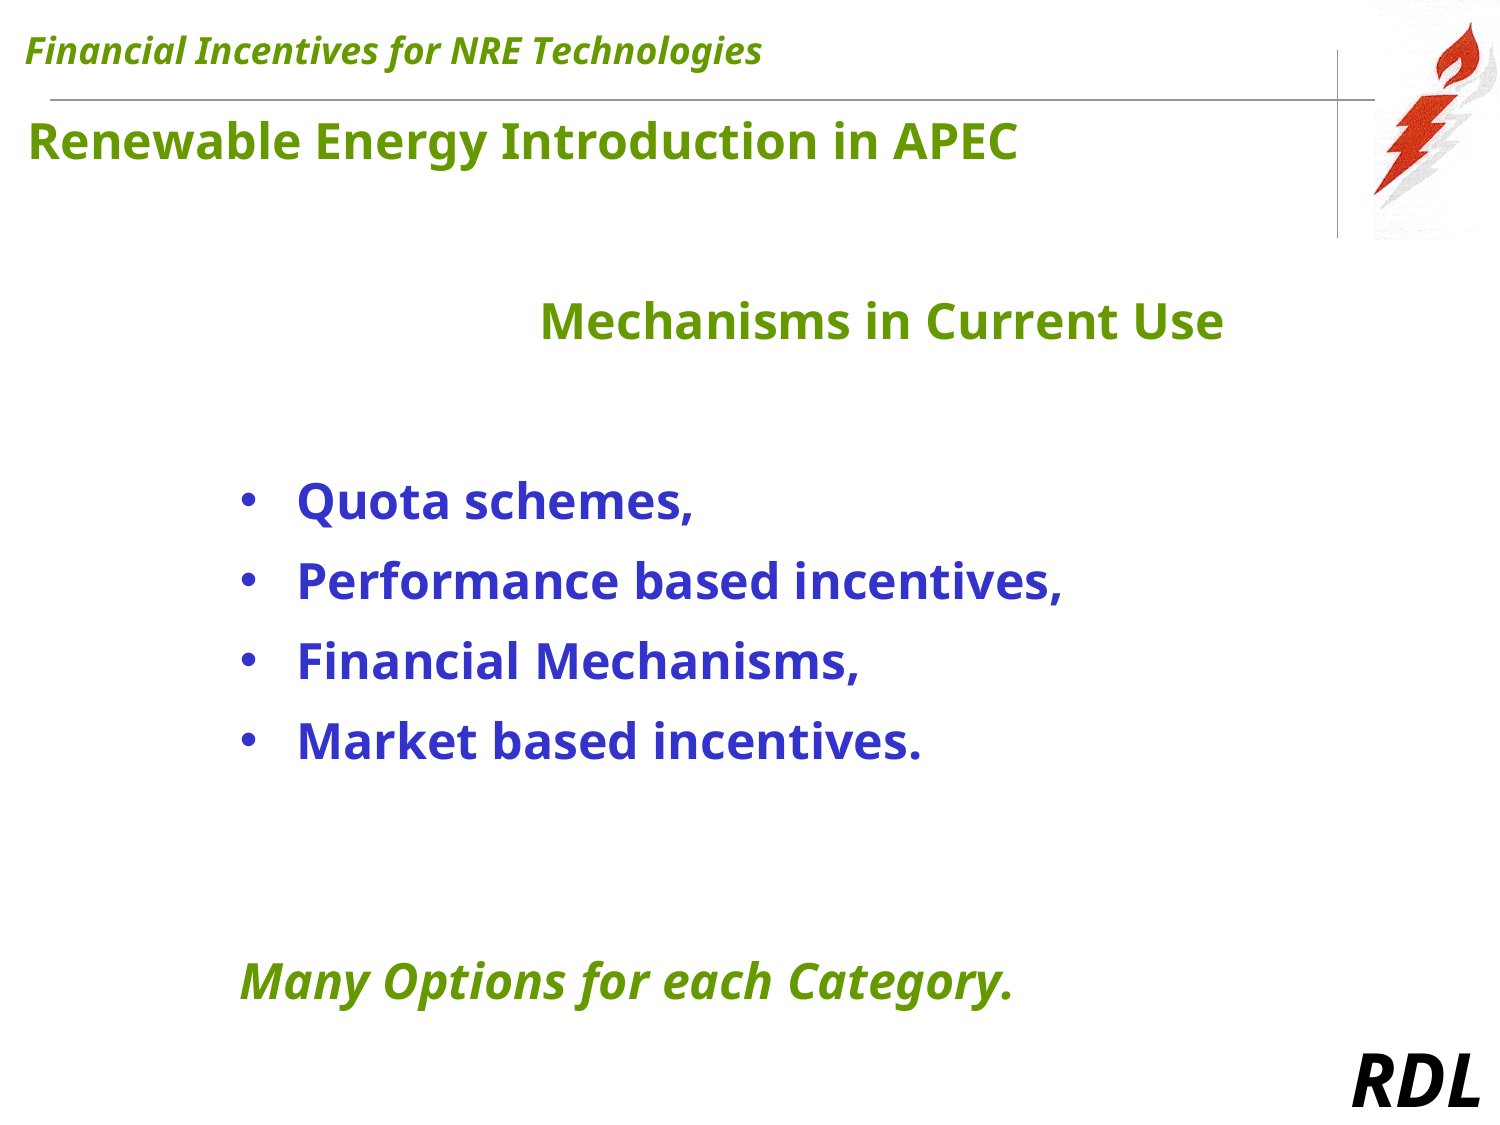

# Financial Incentives for NRE Technologies
 Renewable Energy Introduction in APEC
	Mechanisms in Current Use
 Quota schemes,
 Performance based incentives,
 Financial Mechanisms,
 Market based incentives.
Many Options for each Category.
RDL